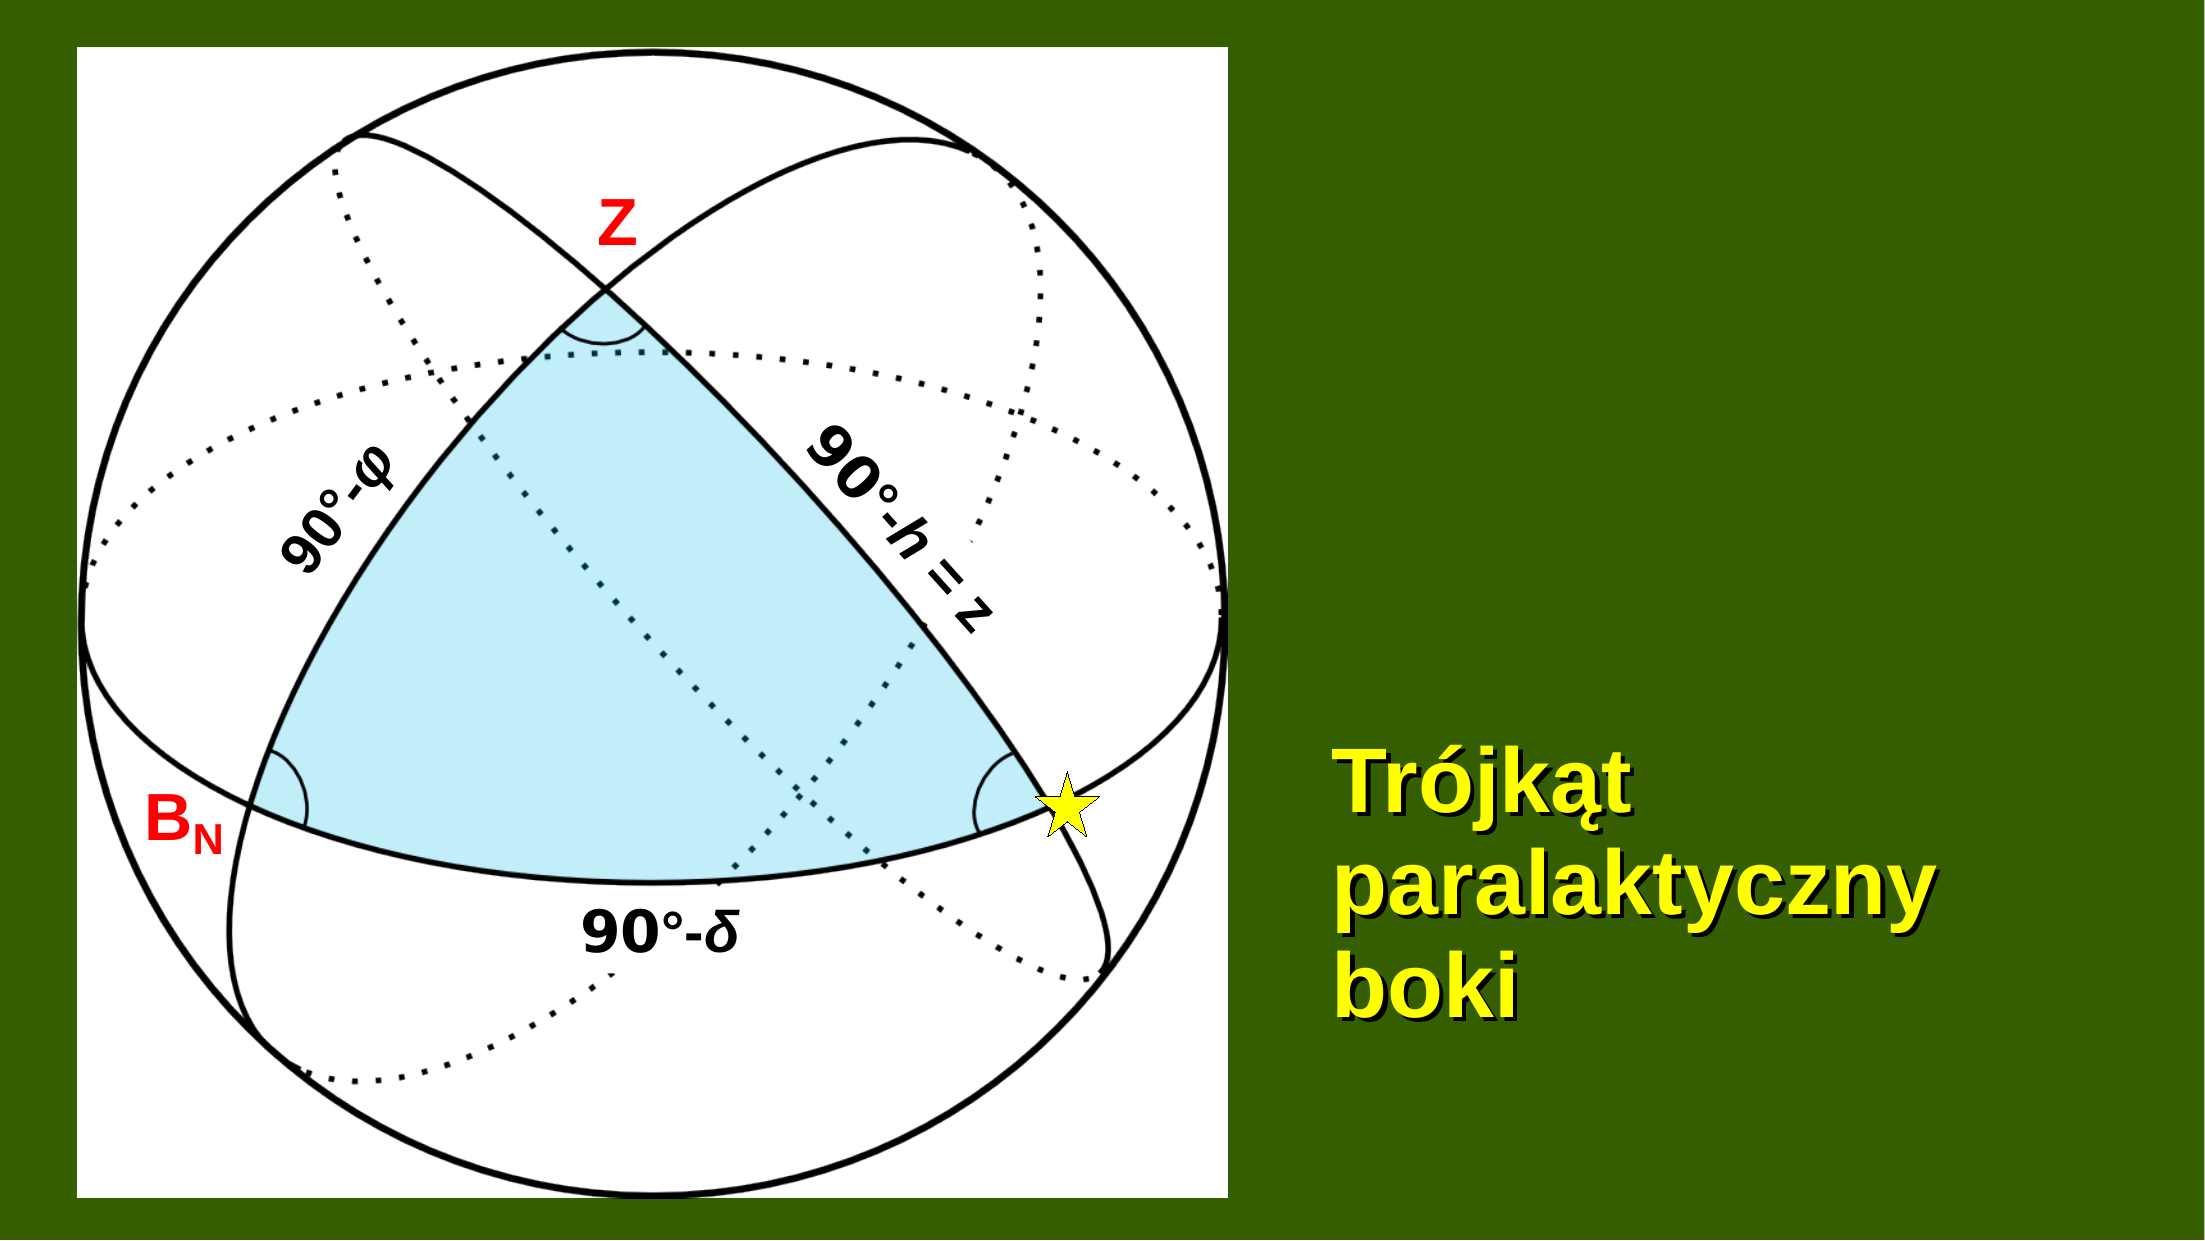

Z
90°-φ
90°-h = z
# Trójkąt paralaktyczny boki
BN
90°-δ